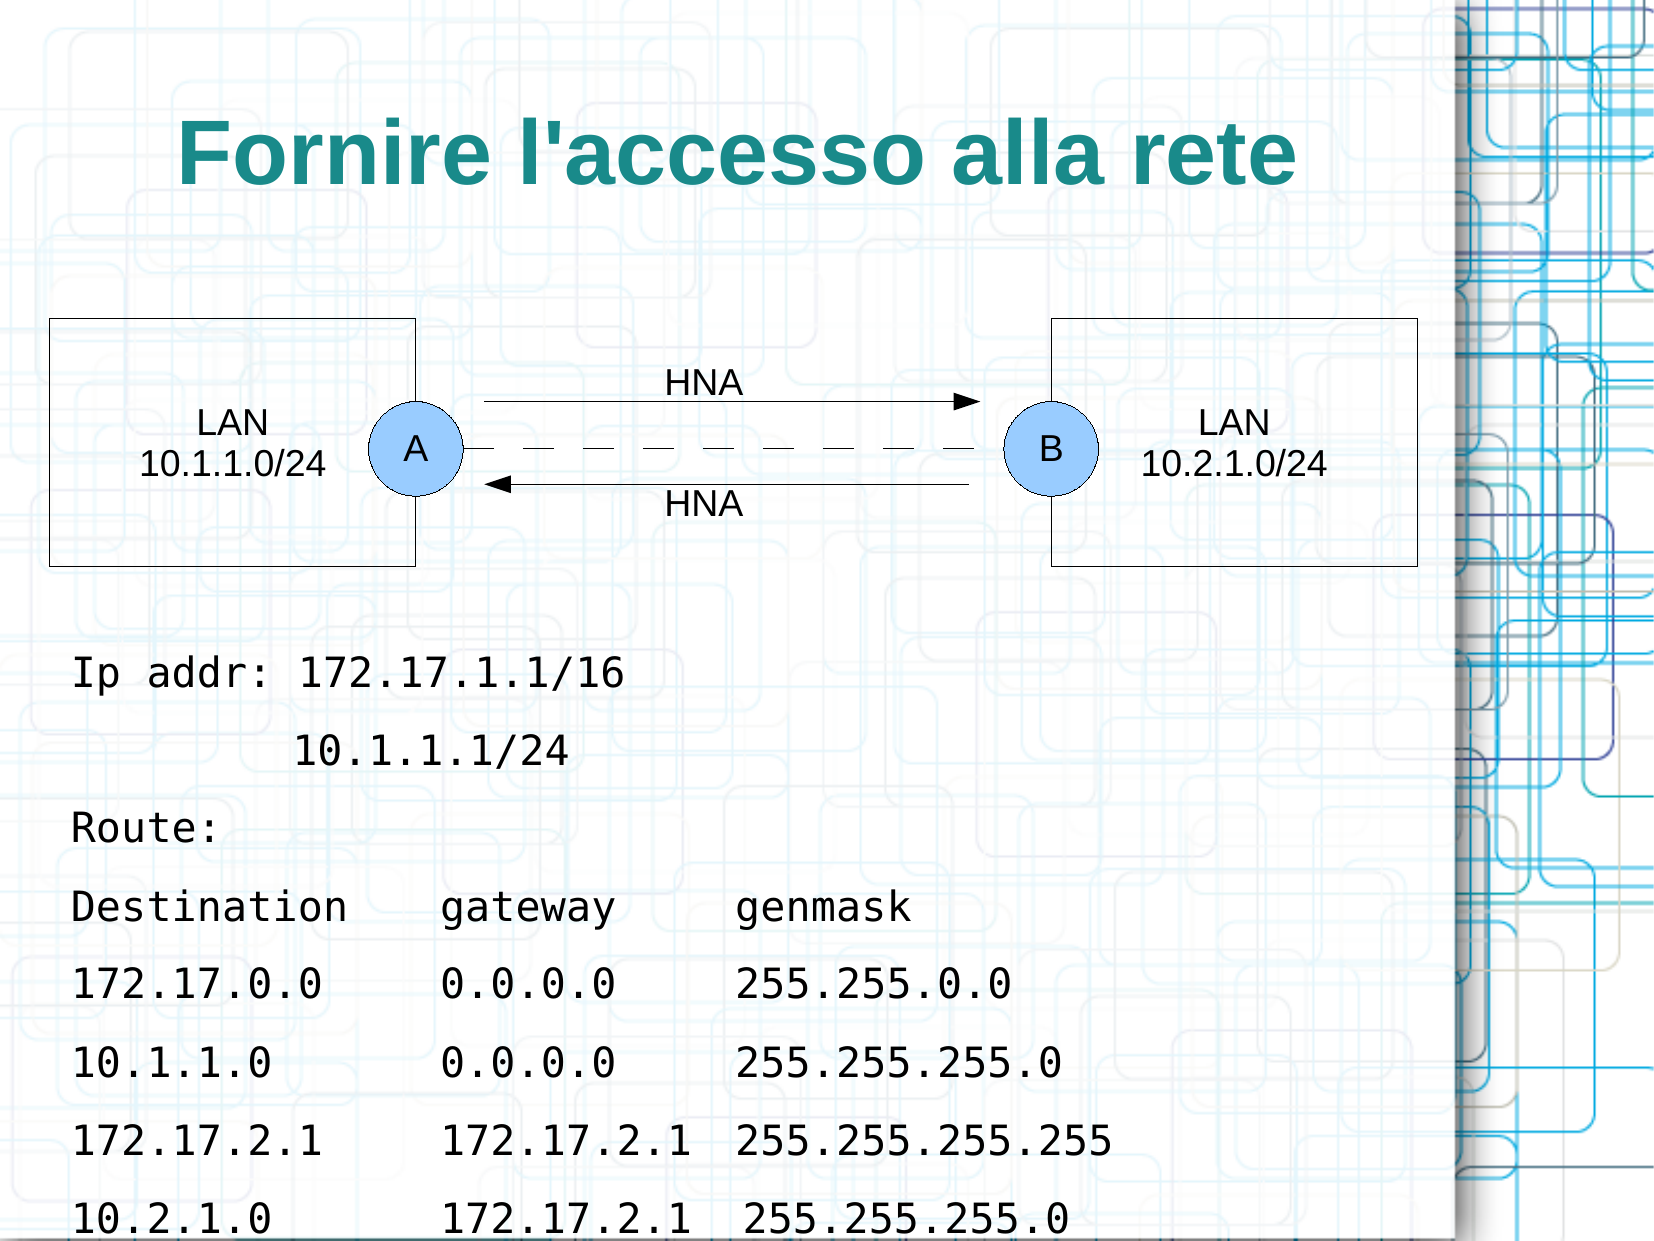

# Fornire l'accesso alla rete
LAN
10.1.1.0/24
LAN
10.2.1.0/24
HNA
A
B
HNA
Ip addr: 172.17.1.1/16
 			10.1.1.1/24
Route:
Destination		gateway		genmask
172.17.0.0		0.0.0.0		255.255.0.0
10.1.1.0			0.0.0.0		255.255.255.0
172.17.2.1		172.17.2.1	255.255.255.255
10.2.1.0			172.17.2.1 255.255.255.0